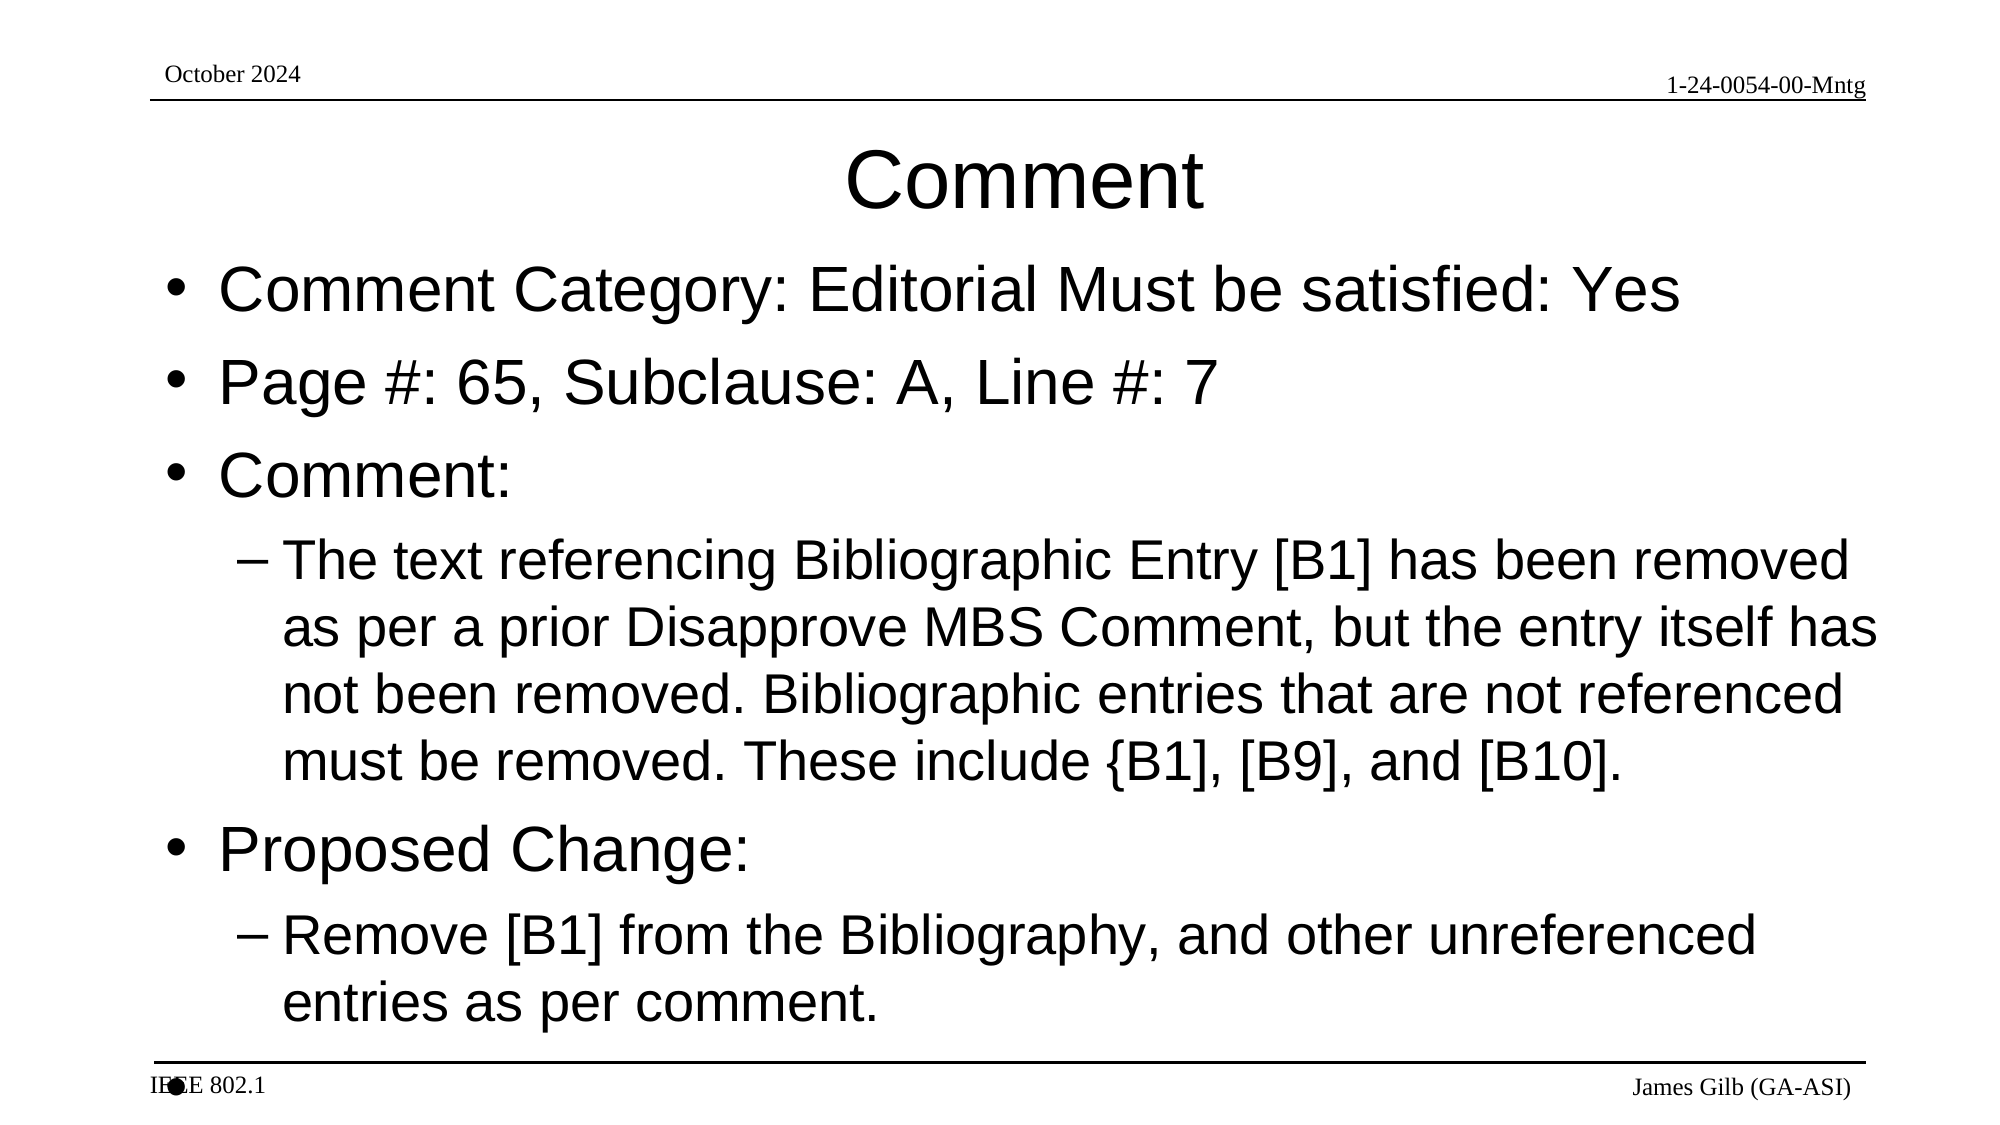

# Comment
Comment Category: Editorial Must be satisfied: Yes
Page #: 65, Subclause: A, Line #: 7
Comment:
The text referencing Bibliographic Entry [B1] has been removed as per a prior Disapprove MBS Comment, but the entry itself has not been removed. Bibliographic entries that are not referenced must be removed. These include {B1], [B9], and [B10].
Proposed Change:
Remove [B1] from the Bibliography, and other unreferenced entries as per comment.